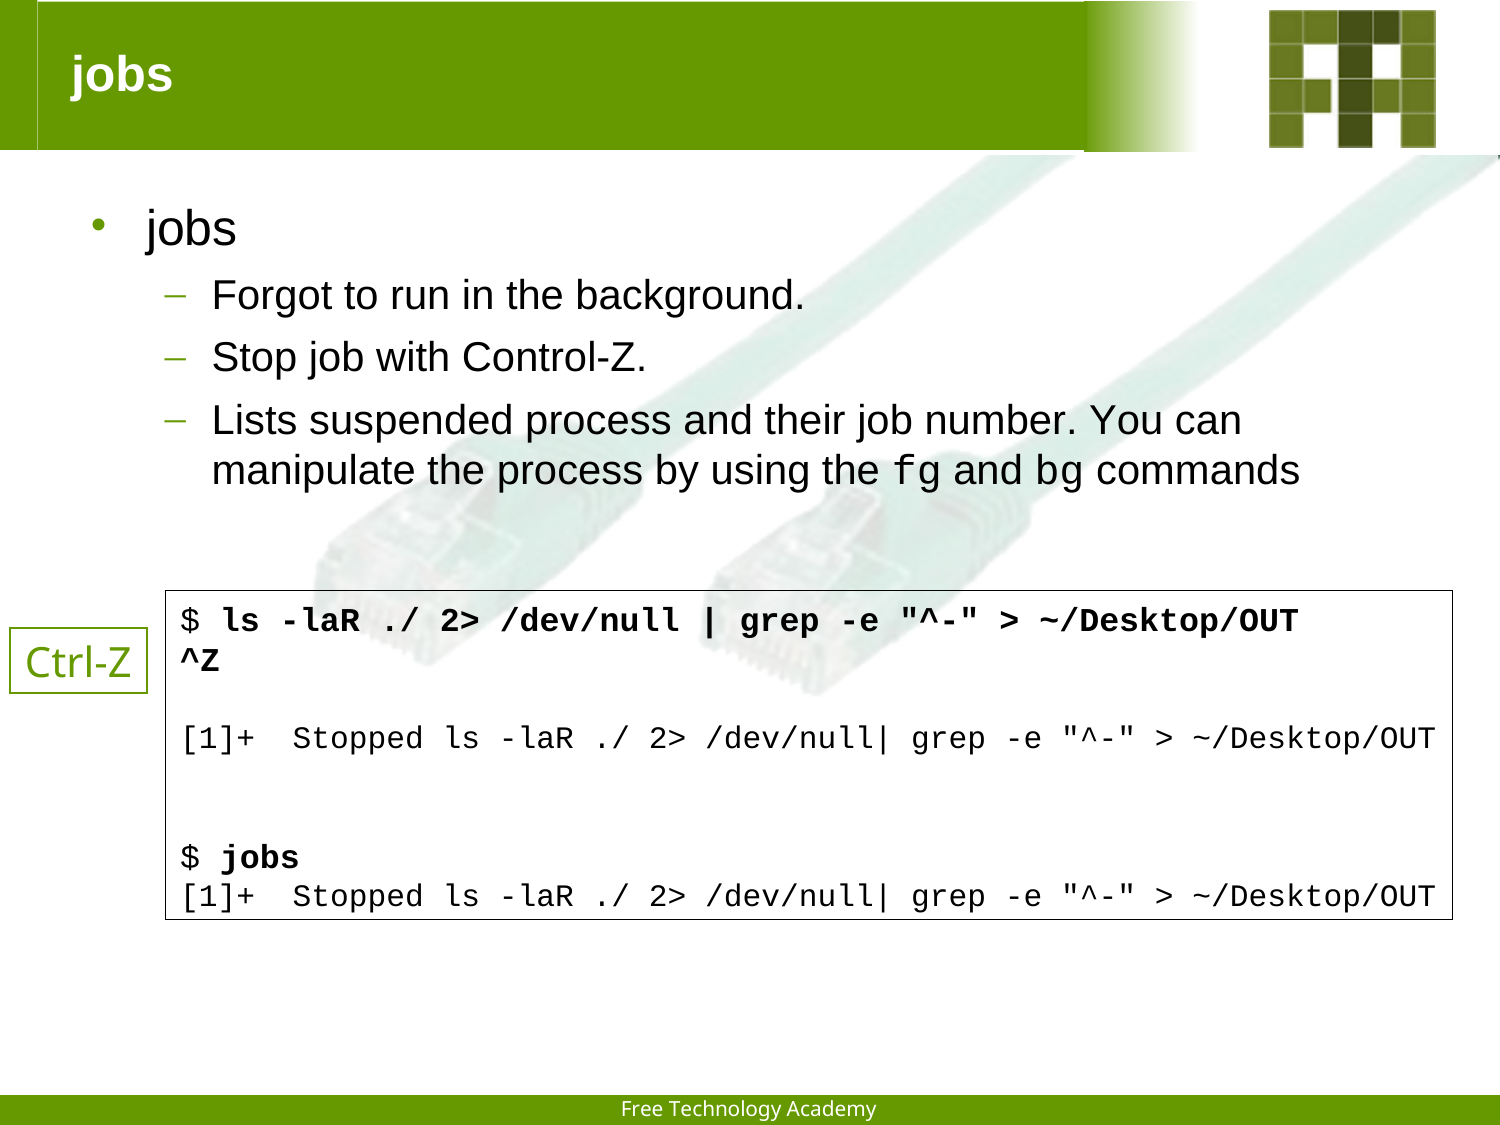

# jobs
jobs
Forgot to run in the background.
Stop job with Control-Z.
Lists suspended process and their job number. You can manipulate the process by using the fg and bg commands
$ ls -laR ./ 2> /dev/null | grep -e "^-" > ~/Desktop/OUT
^Z
[1]+ Stopped ls -laR ./ 2> /dev/null| grep -e "^-" > ~/Desktop/OUT
$ jobs
[1]+ Stopped ls -laR ./ 2> /dev/null| grep -e "^-" > ~/Desktop/OUT
Ctrl-Z